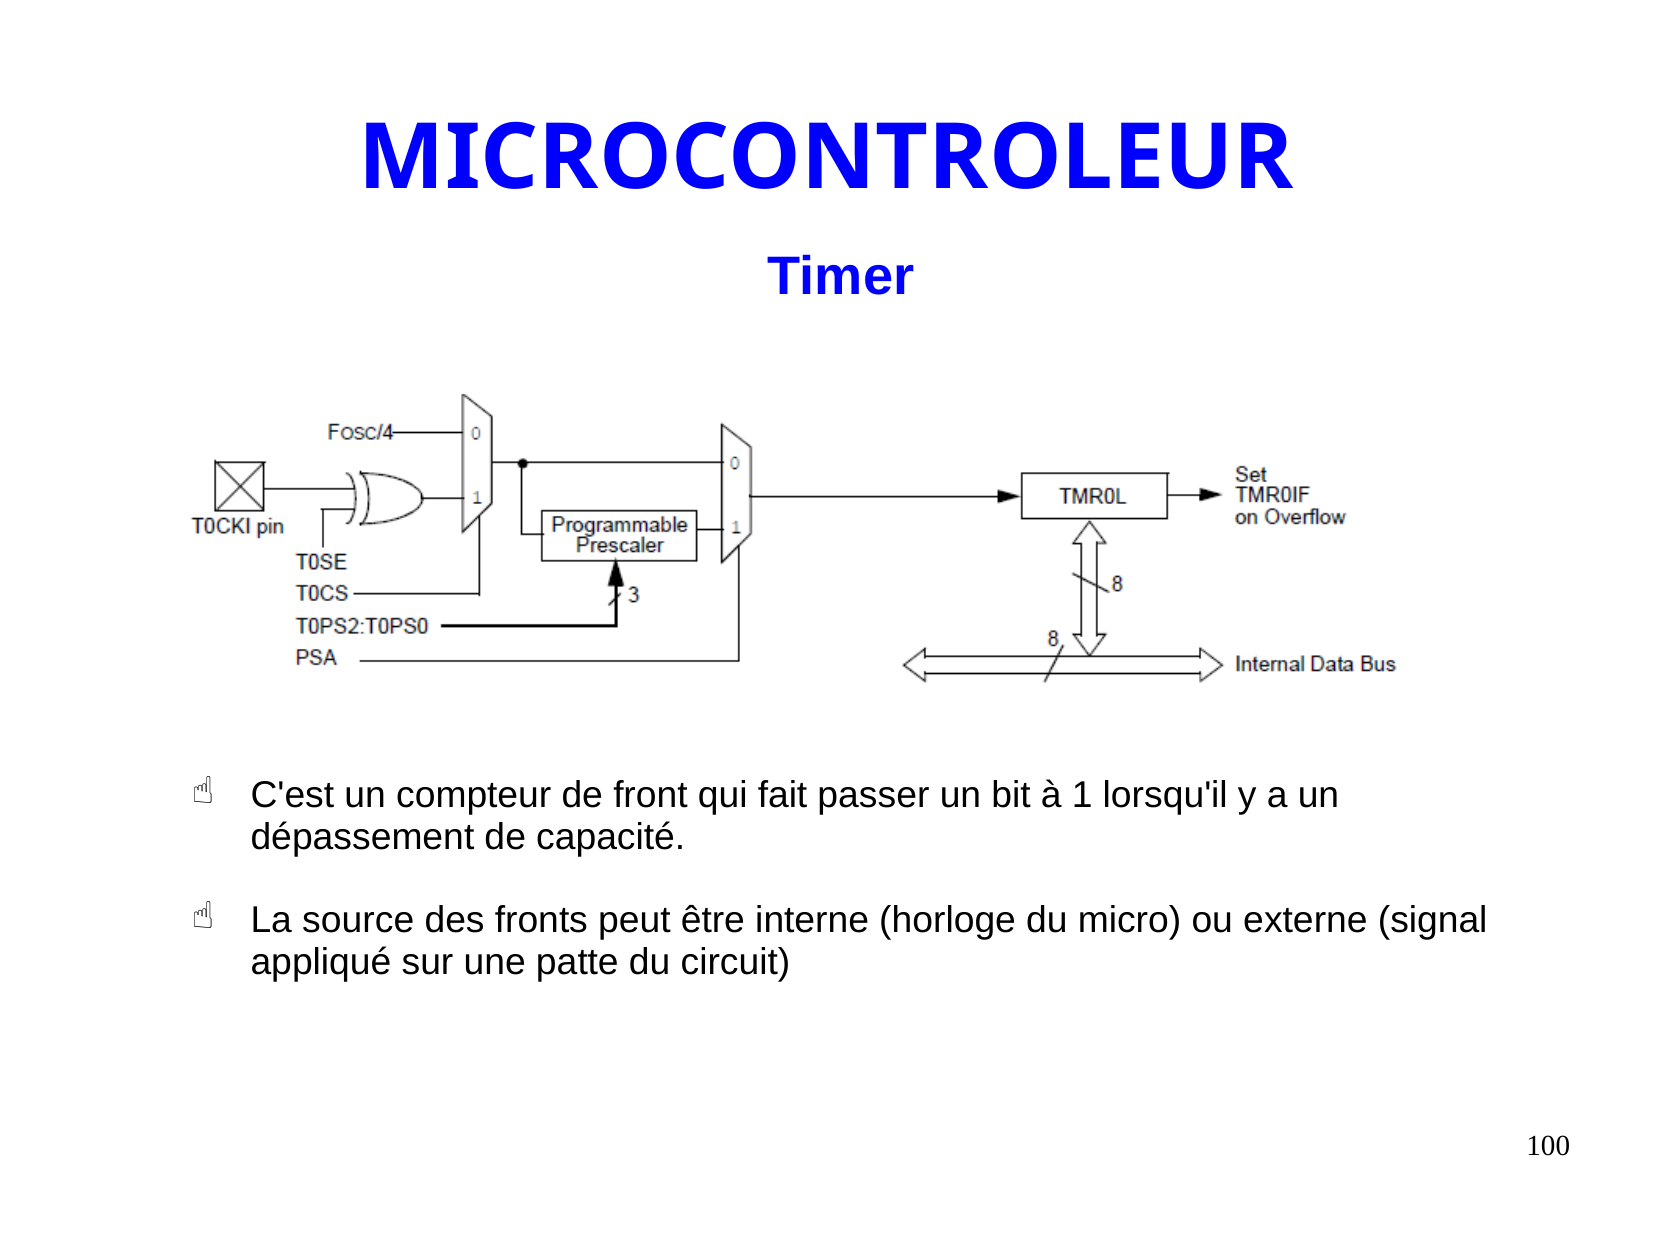

# MICROCONTROLEUR
Timer
C'est un compteur de front qui fait passer un bit à 1 lorsqu'il y a un dépassement de capacité.
La source des fronts peut être interne (horloge du micro) ou externe (signal appliqué sur une patte du circuit)
100